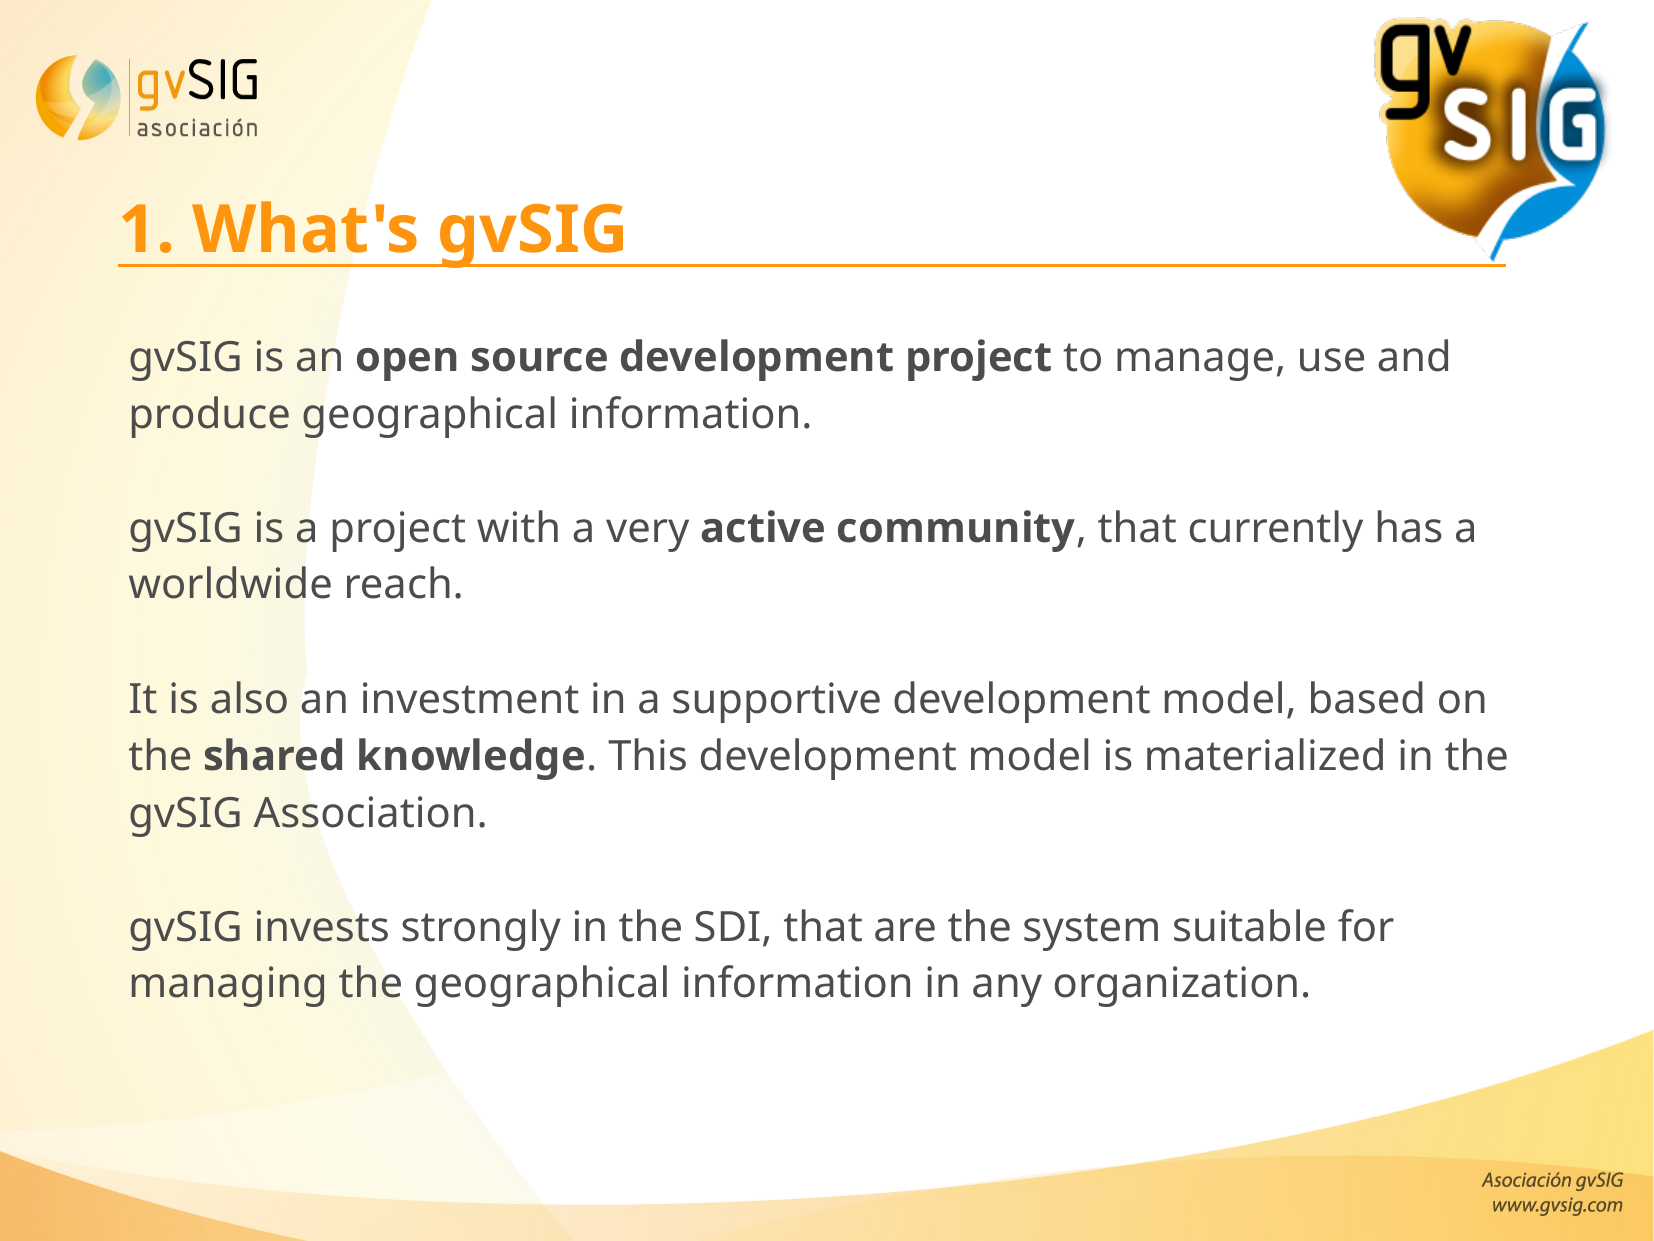

# 1. What's gvSIG
gvSIG is an open source development project to manage, use and produce geographical information.
gvSIG is a project with a very active community, that currently has a worldwide reach.
It is also an investment in a supportive development model, based on the shared knowledge. This development model is materialized in the gvSIG Association.
gvSIG invests strongly in the SDI, that are the system suitable for managing the geographical information in any organization.